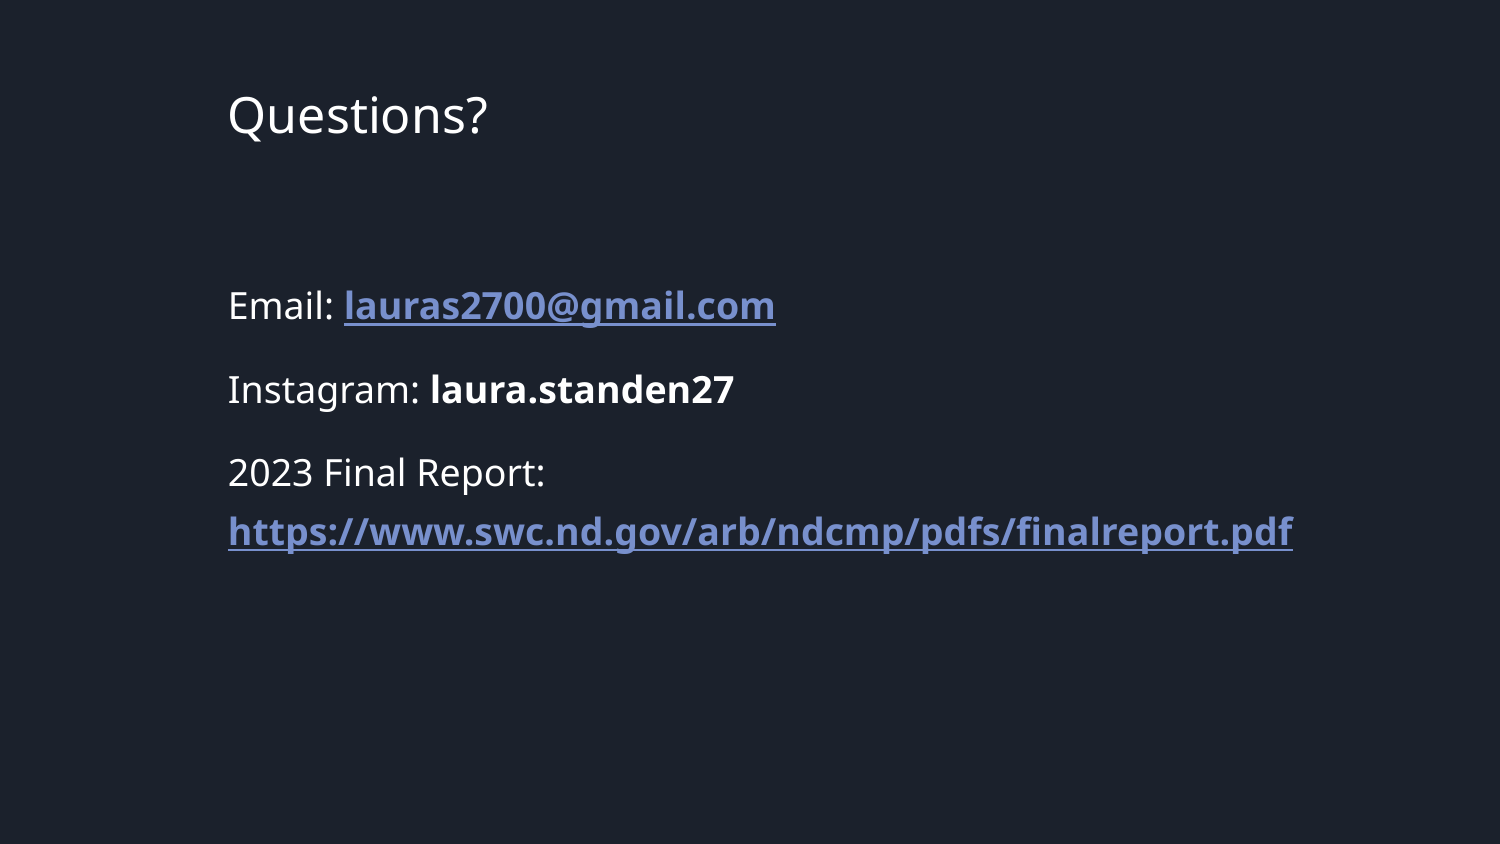

# Questions?
Email: lauras2700@gmail.com
Instagram: laura.standen27
2023 Final Report: https://www.swc.nd.gov/arb/ndcmp/pdfs/finalreport.pdf